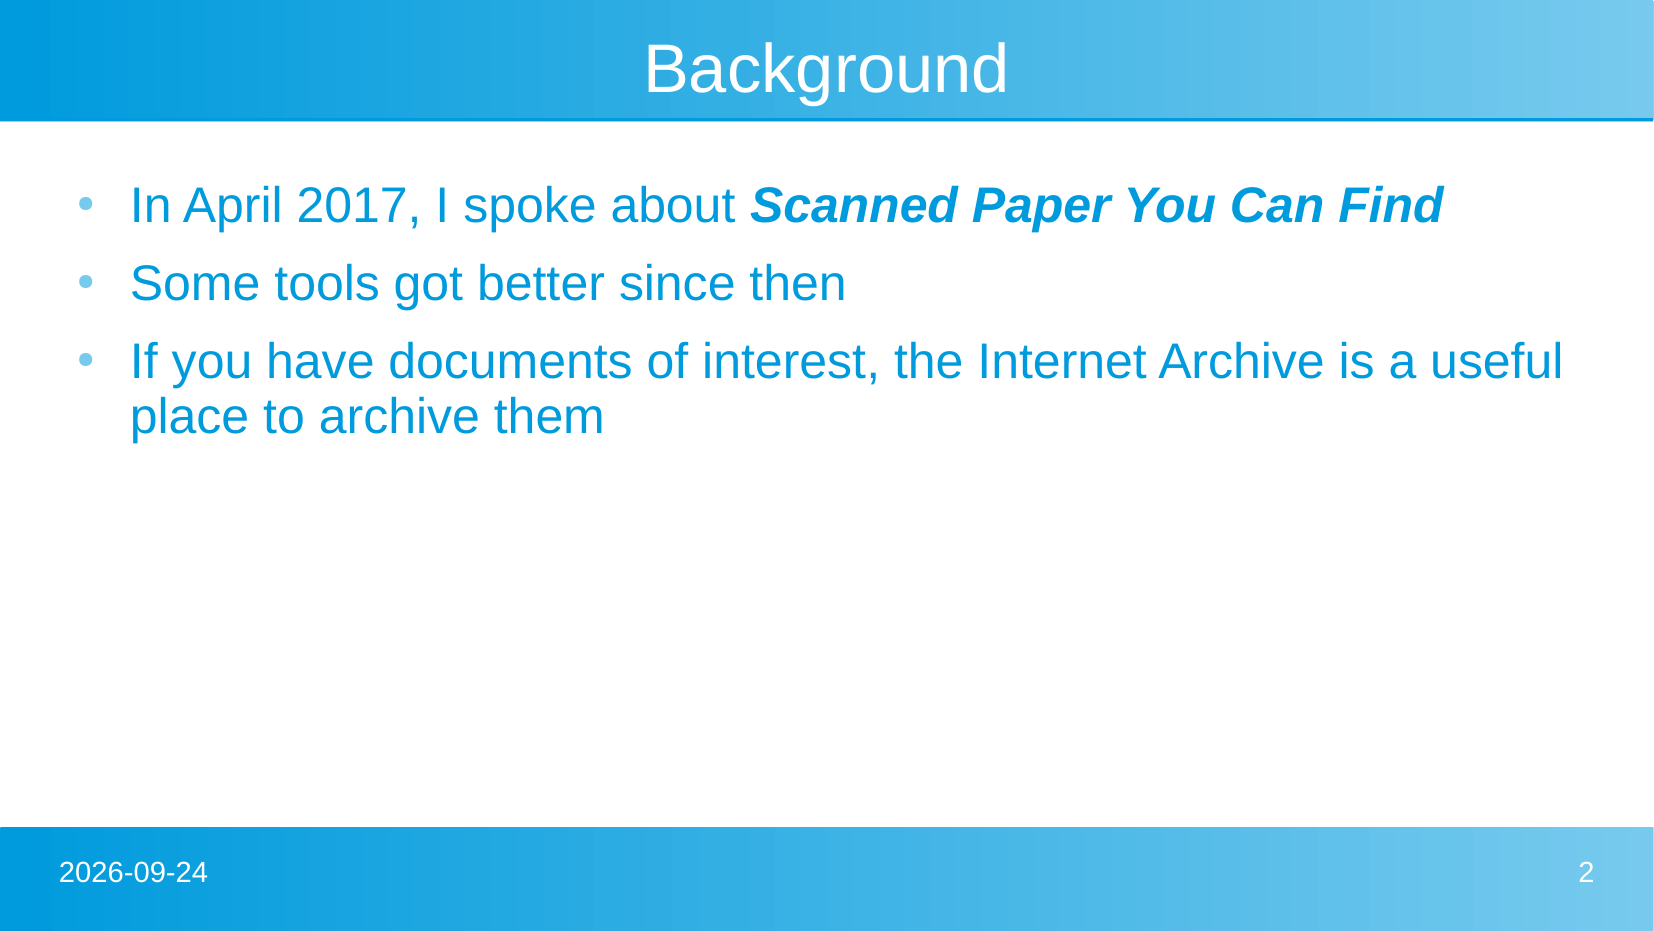

# Background
In April 2017, I spoke about Scanned Paper You Can Find
Some tools got better since then
If you have documents of interest, the Internet Archive is a useful place to archive them
2